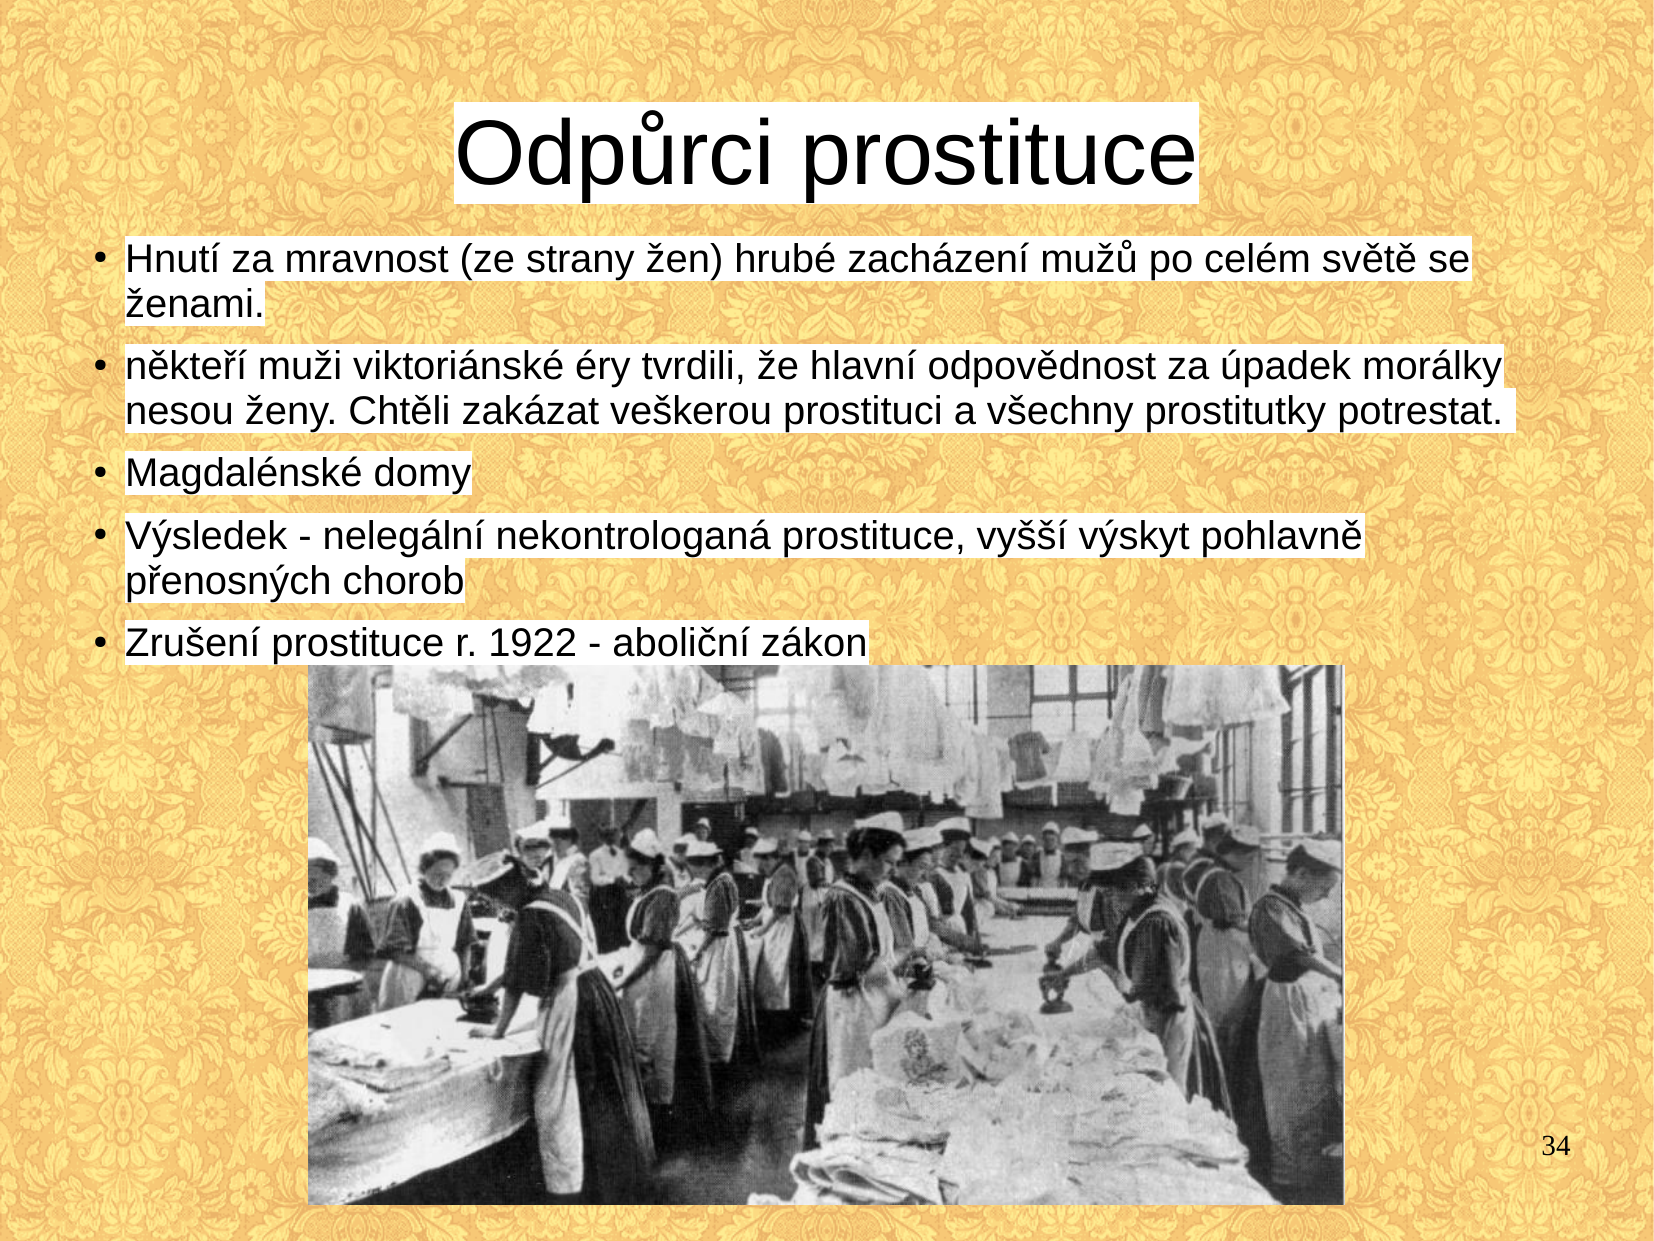

# Odpůrci prostituce
Hnutí za mravnost (ze strany žen) hrubé zacházení mužů po celém světě se ženami.
někteří muži viktoriánské éry tvrdili, že hlavní odpovědnost za úpadek morálky nesou ženy. Chtěli zakázat veškerou prostituci a všechny prostitutky potrestat.
Magdalénské domy
Výsledek - nelegální nekontrologaná prostituce, vyšší výskyt pohlavně přenosných chorob
Zrušení prostituce r. 1922 - aboliční zákon
34